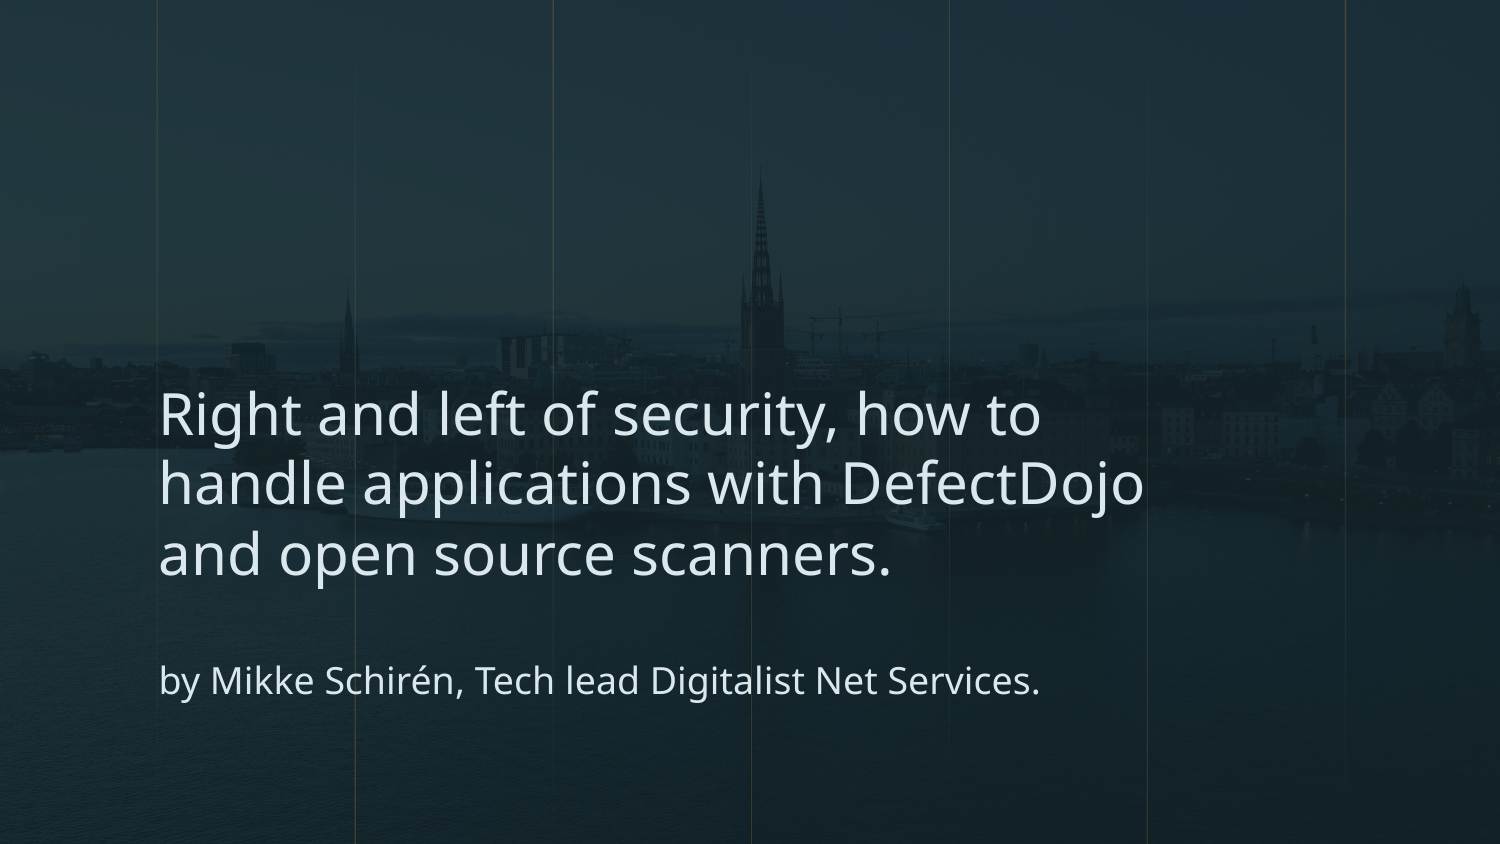

Right and left of security, how to handle applications with DefectDojo and open source scanners.
by Mikke Schirén, Tech lead Digitalist Net Services.